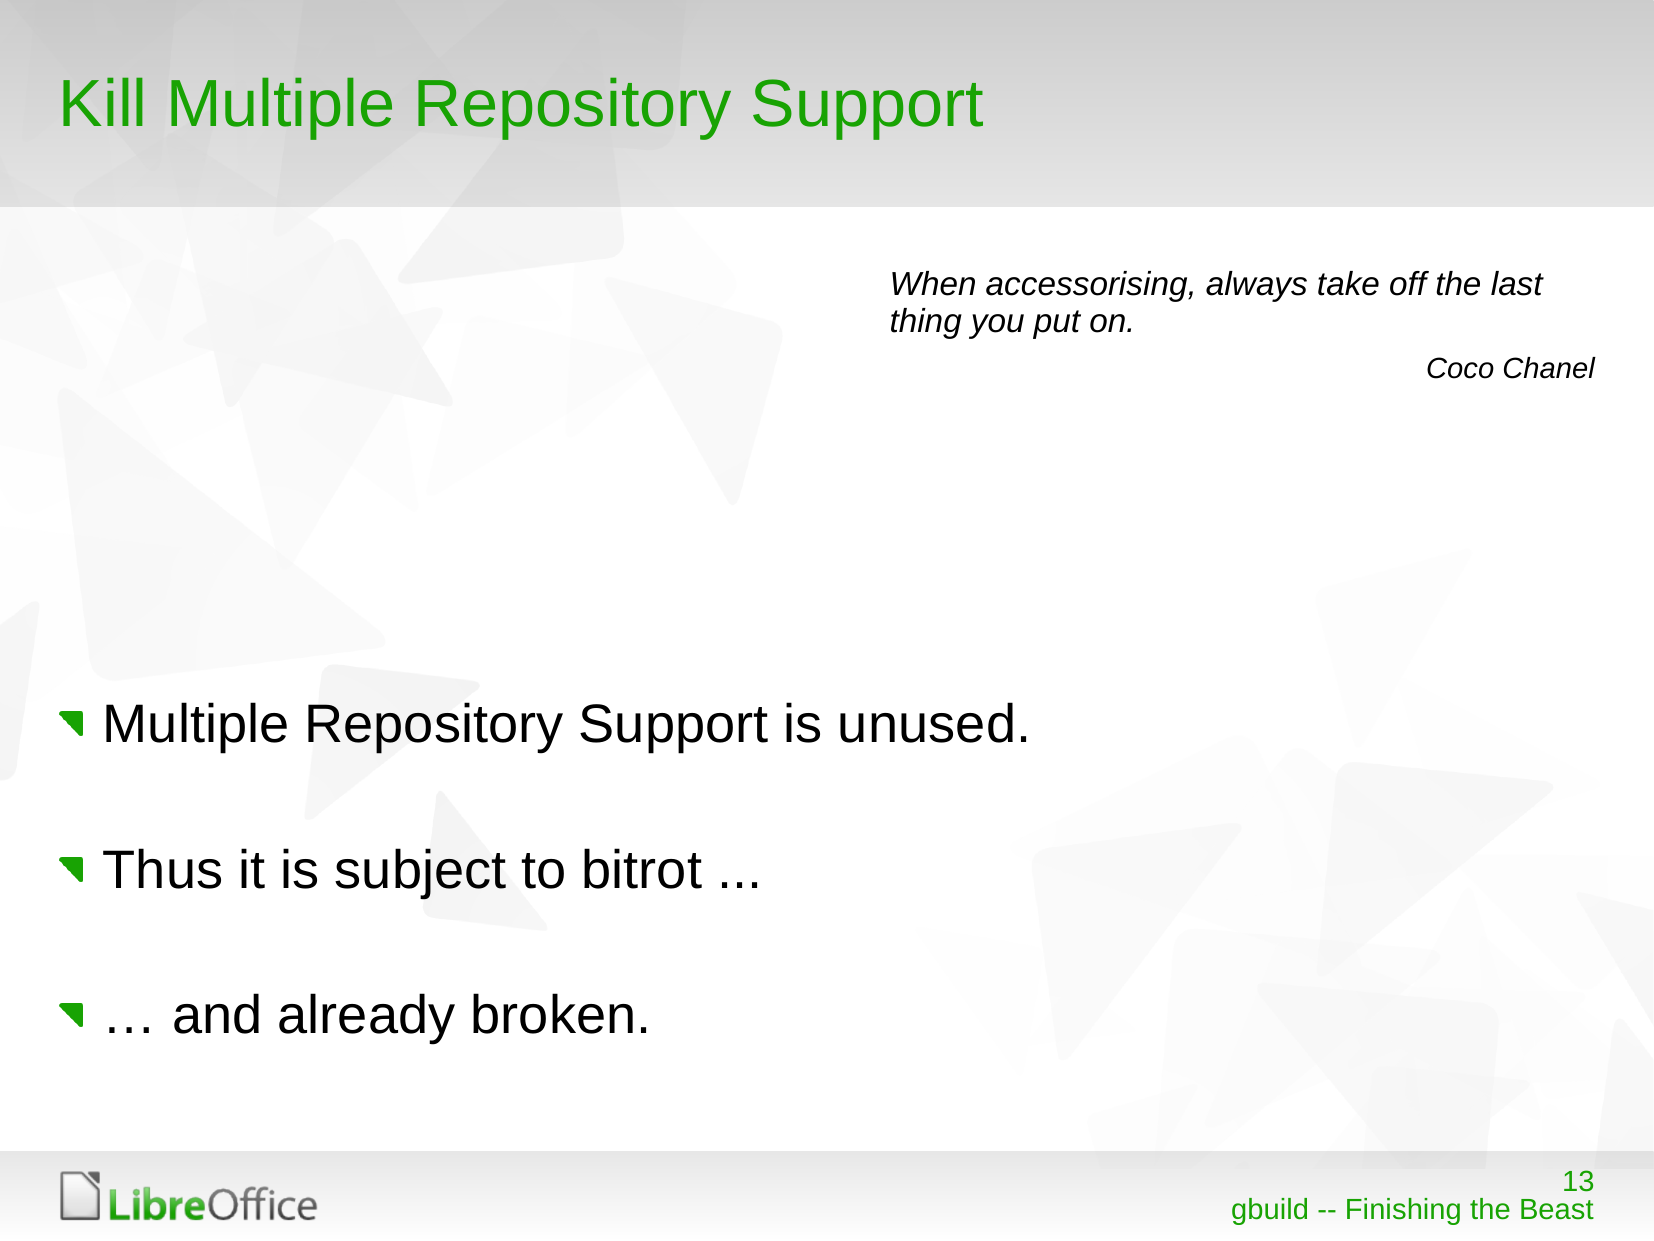

# Kill Multiple Repository Support
When accessorising, always take off the last thing you put on.
Coco Chanel
Multiple Repository Support is unused.
Thus it is subject to bitrot ...
… and already broken.
13
gbuild -- Finishing the Beast